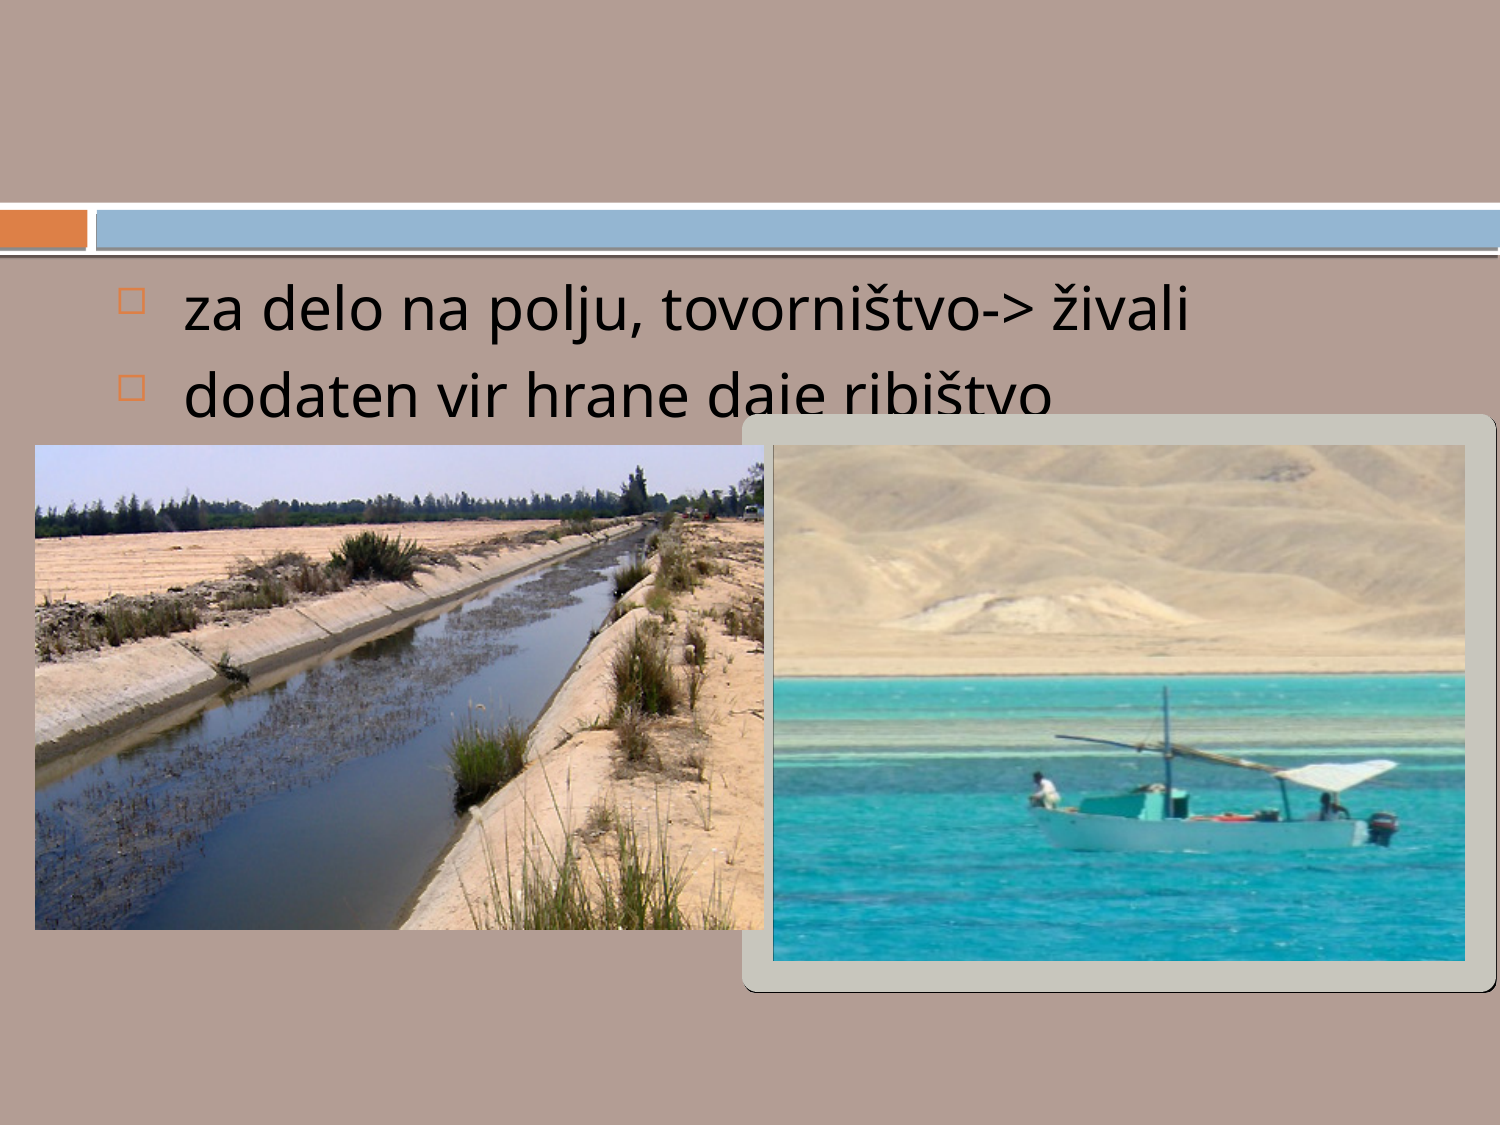

# za delo na polju, tovorništvo-> živali
 dodaten vir hrane daje ribištvo